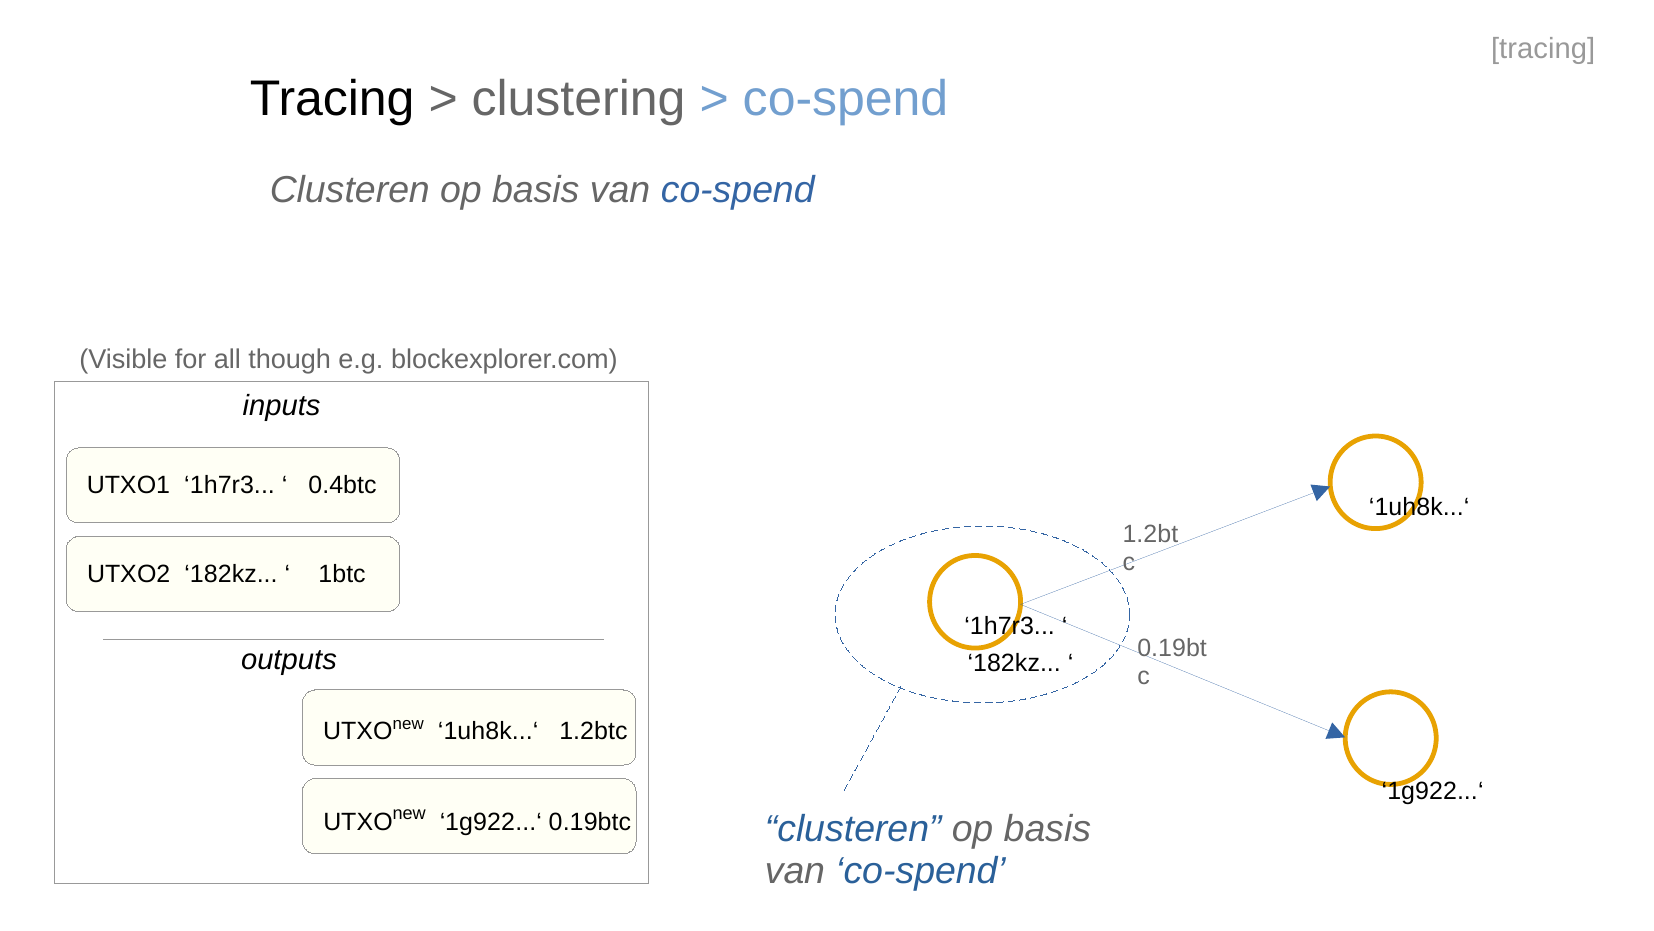

[tracing]
Tracing > clustering > co-spend
Clusteren op basis van co-spend
(Visible for all though e.g. blockexplorer.com)
inputs
UTXO1 ‘1h7r3... ‘ 0.4btc
‘1uh8k...‘
1.2btc
UTXO2 ‘182kz... ‘ 1btc
‘1h7r3... ‘
0.19btc
outputs
‘182kz... ‘
UTXOnew ‘1uh8k...‘ 1.2btc
 ‘1g922...‘
UTXOnew ‘1g922...‘ 0.19btc
“clusteren” op basis van ‘co-spend’